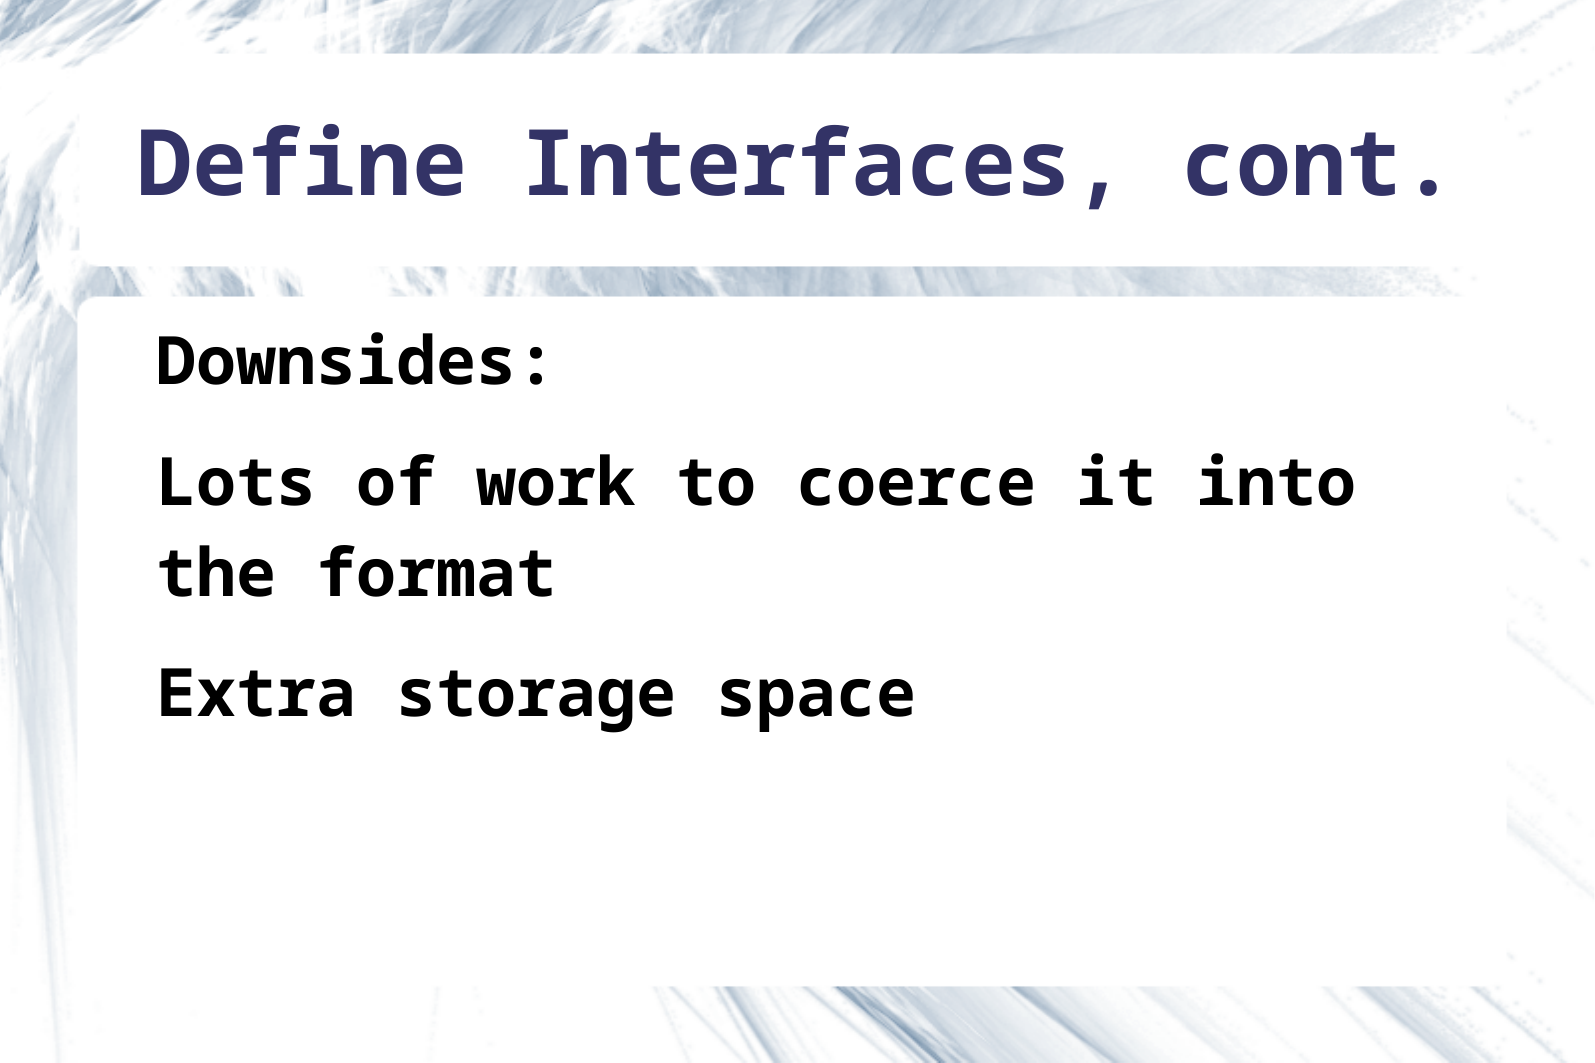

# Define Interfaces, cont.
Downsides:
Lots of work to coerce it into the format
Extra storage space